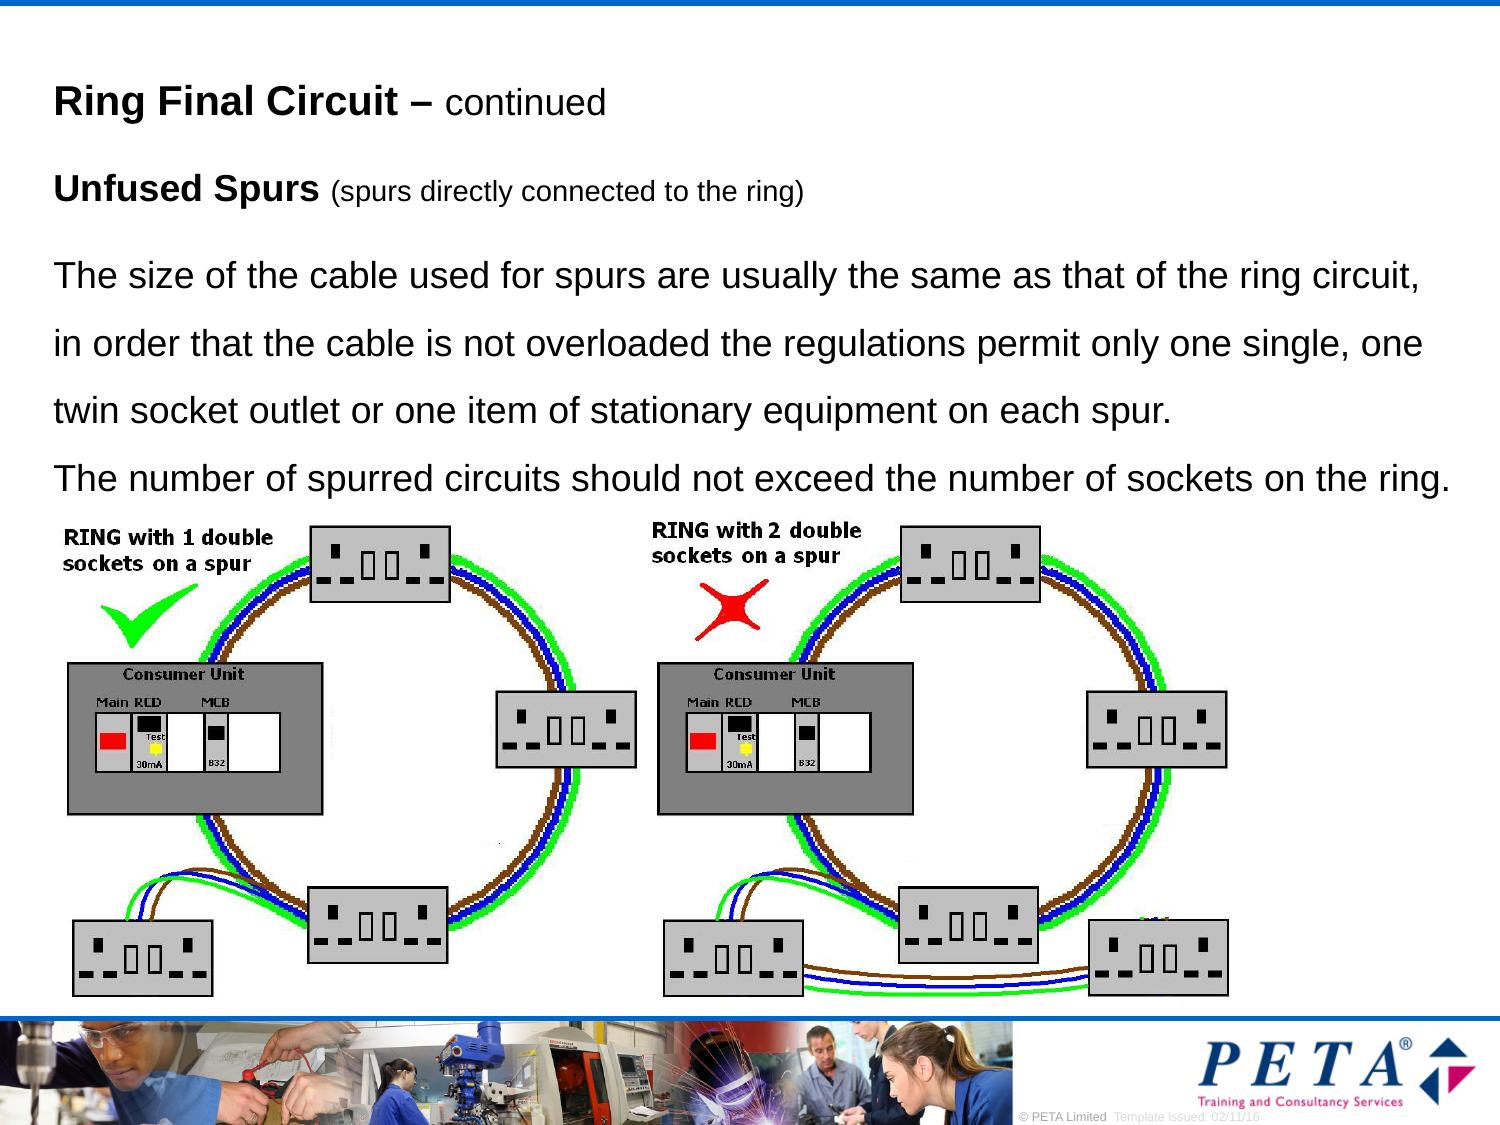

Ring Final Circuit – continued
Unfused Spurs (spurs directly connected to the ring)
The size of the cable used for spurs are usually the same as that of the ring circuit, in order that the cable is not overloaded the regulations permit only one single, one twin socket outlet or one item of stationary equipment on each spur.
The number of spurred circuits should not exceed the number of sockets on the ring.